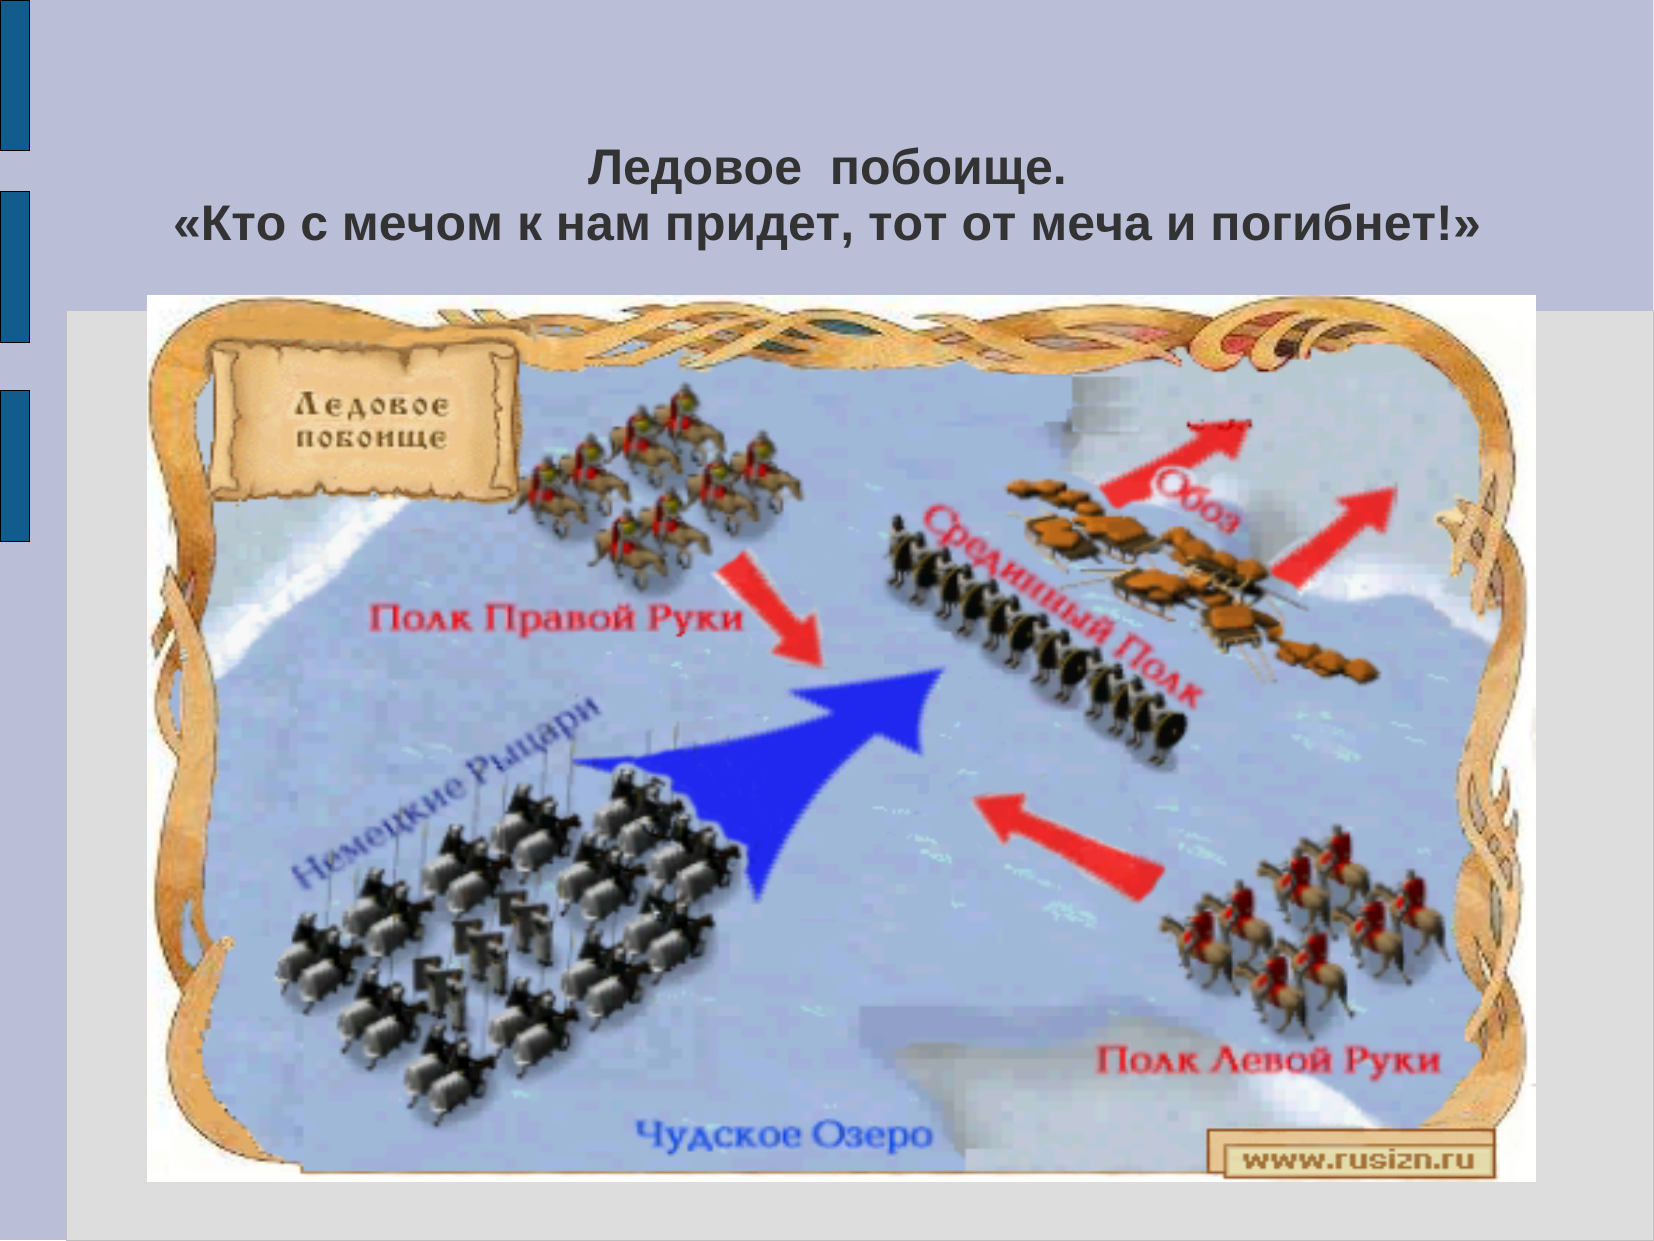

# Ледовое побоище. «Кто с мечом к нам придет, тот от меча и погибнет!»